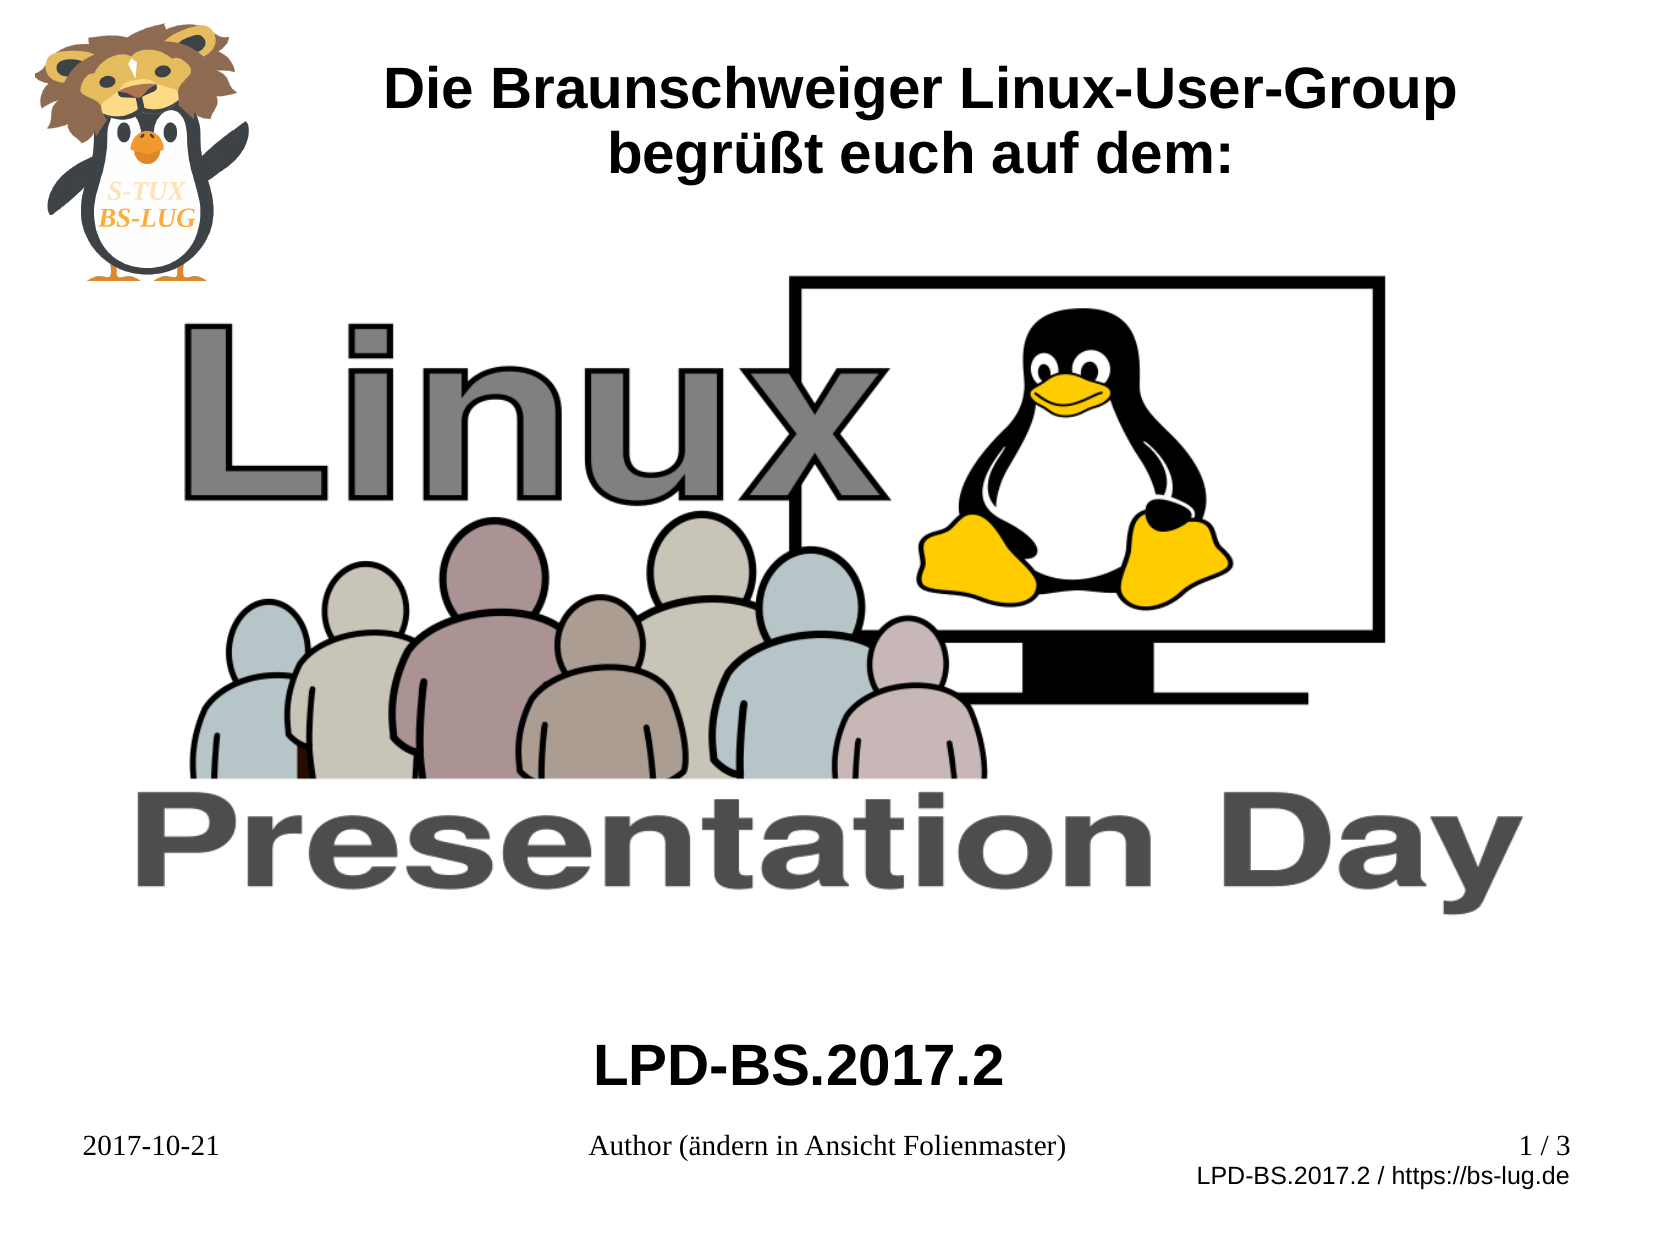

# Die Braunschweiger Linux-User-Group begrüßt euch auf dem:
LPD-BS.2017.2
1